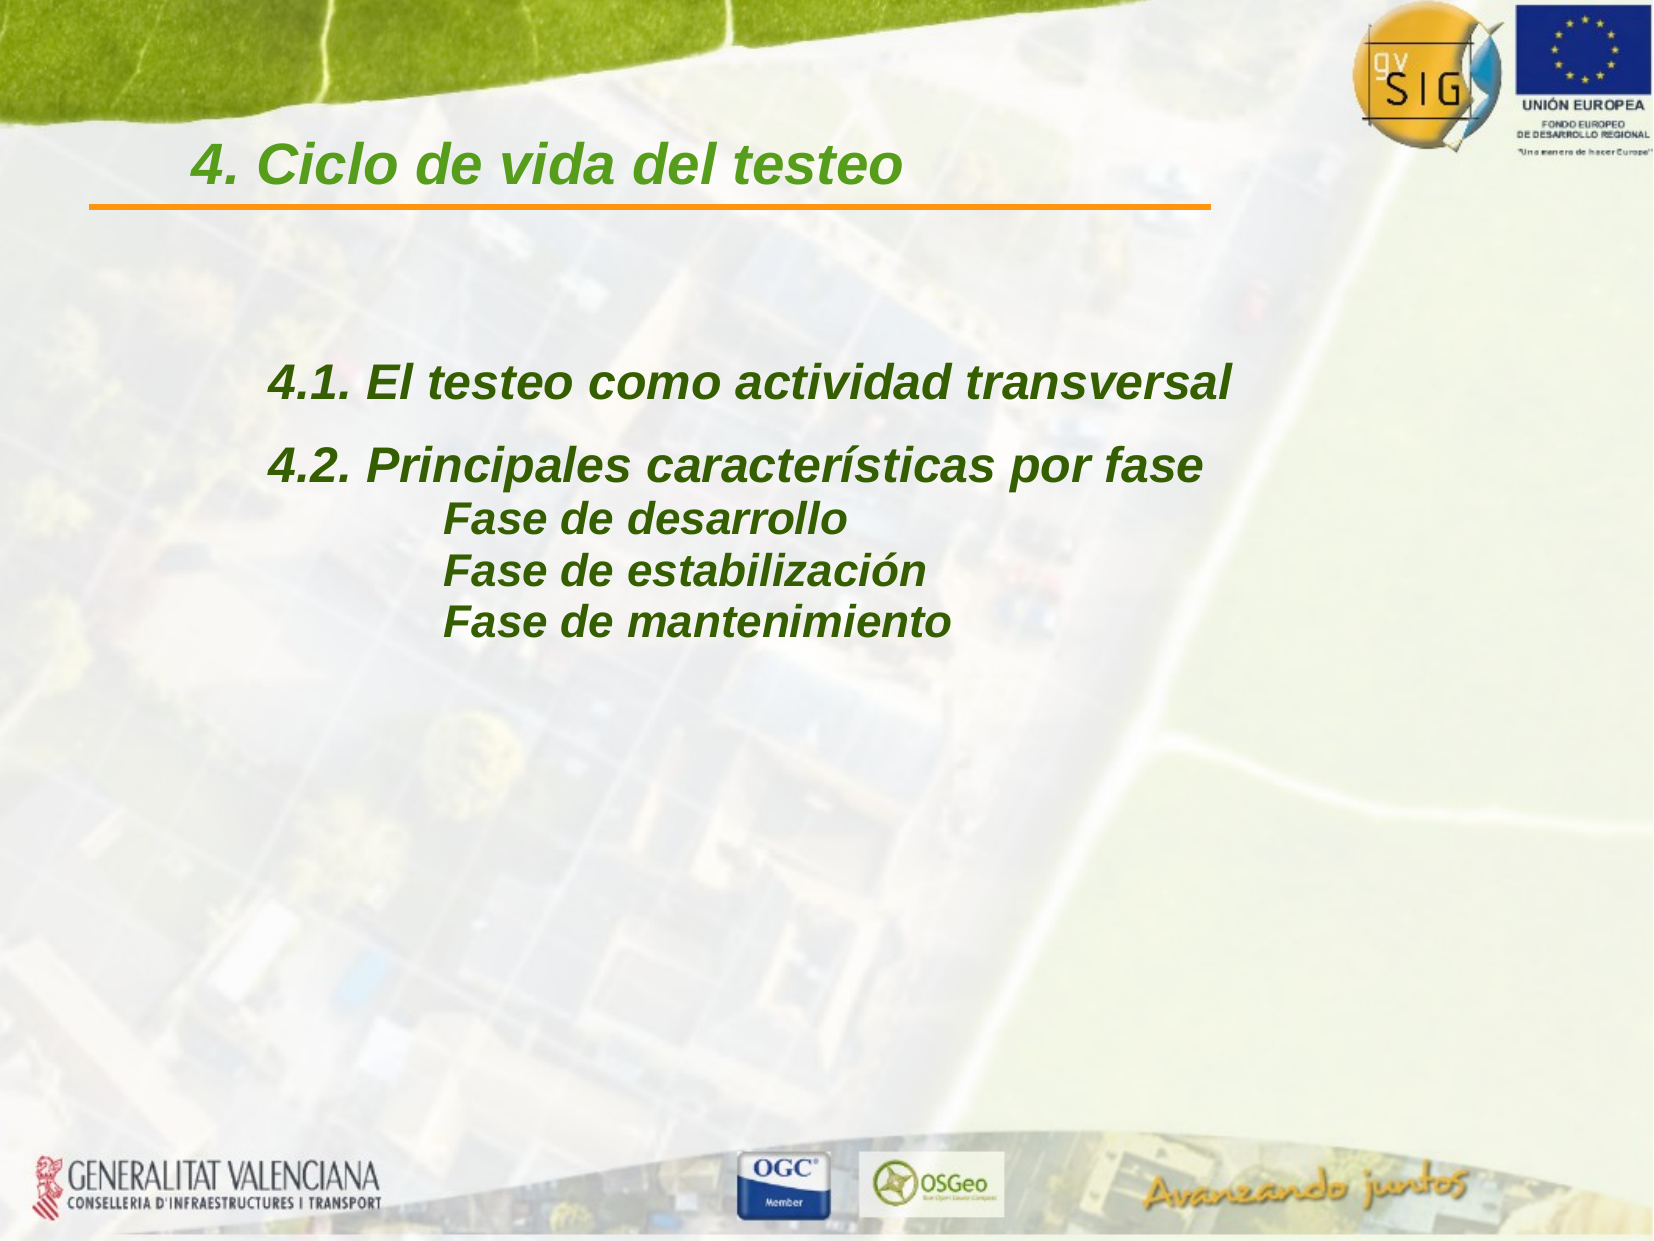

4. Ciclo de vida del testeo
4.1. El testeo como actividad transversal
4.2. Principales características por fase
			Fase de desarrollo
			Fase de estabilización
			Fase de mantenimiento